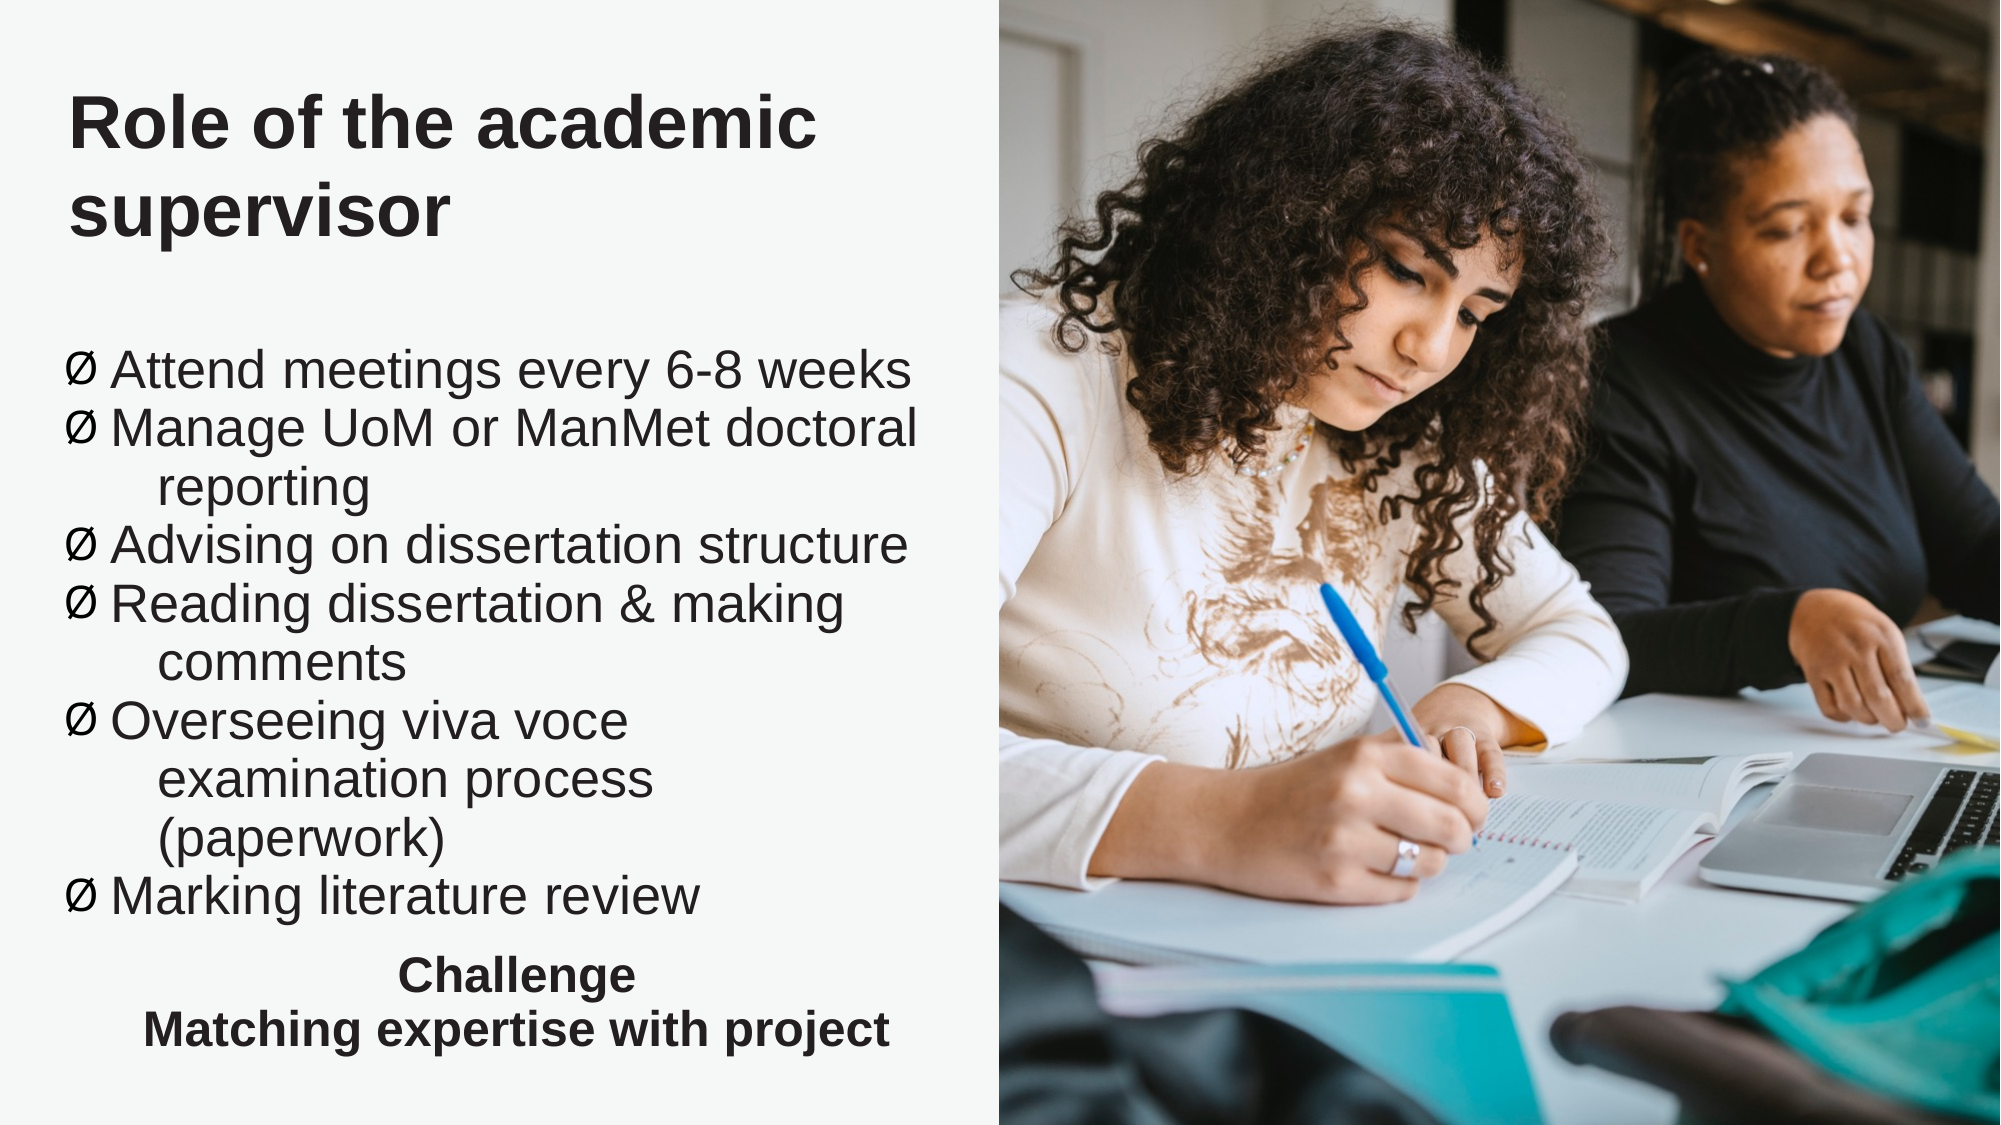

# Role of the academic supervisor
Attend meetings every 6-8 weeks
Manage UoM or ManMet doctoral reporting
Advising on dissertation structure
Reading dissertation & making comments
Overseeing viva voce examination process (paperwork)
Marking literature review
Challenge
Matching expertise with project